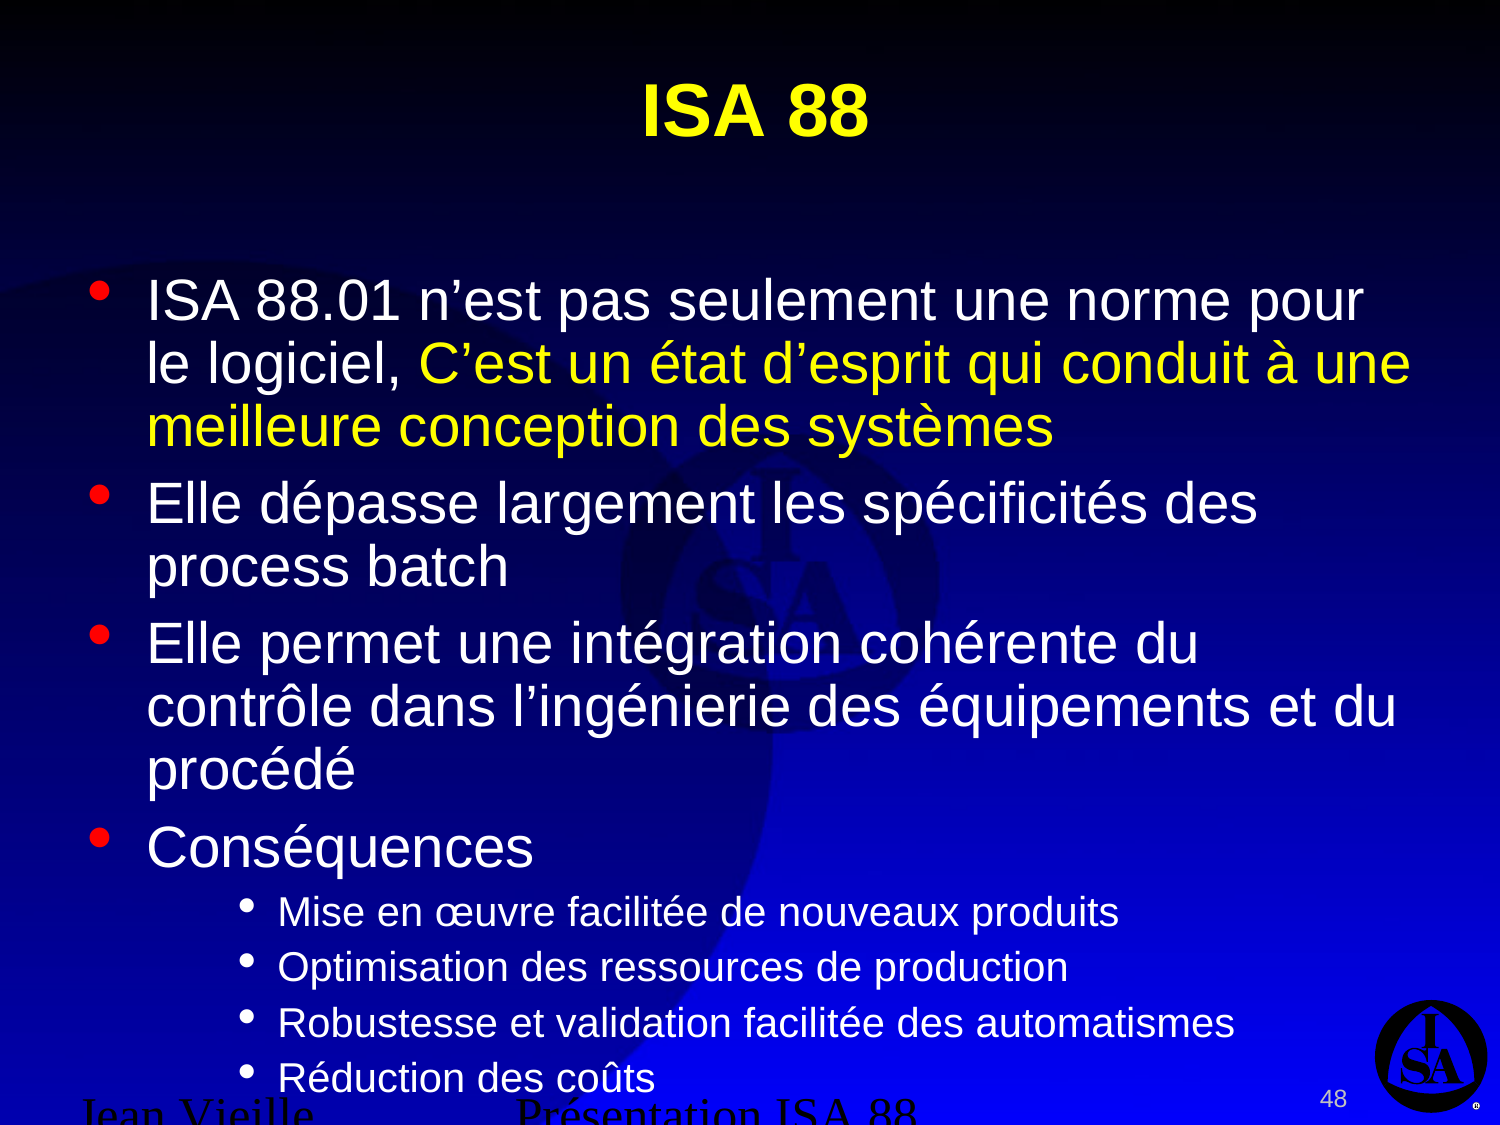

# ISA 88
ISA 88.01 n’est pas seulement une norme pour le logiciel, C’est un état d’esprit qui conduit à une meilleure conception des systèmes
Elle dépasse largement les spécificités des process batch
Elle permet une intégration cohérente du contrôle dans l’ingénierie des équipements et du procédé
Conséquences
Mise en œuvre facilitée de nouveaux produits
Optimisation des ressources de production
Robustesse et validation facilitée des automatismes
Réduction des coûts